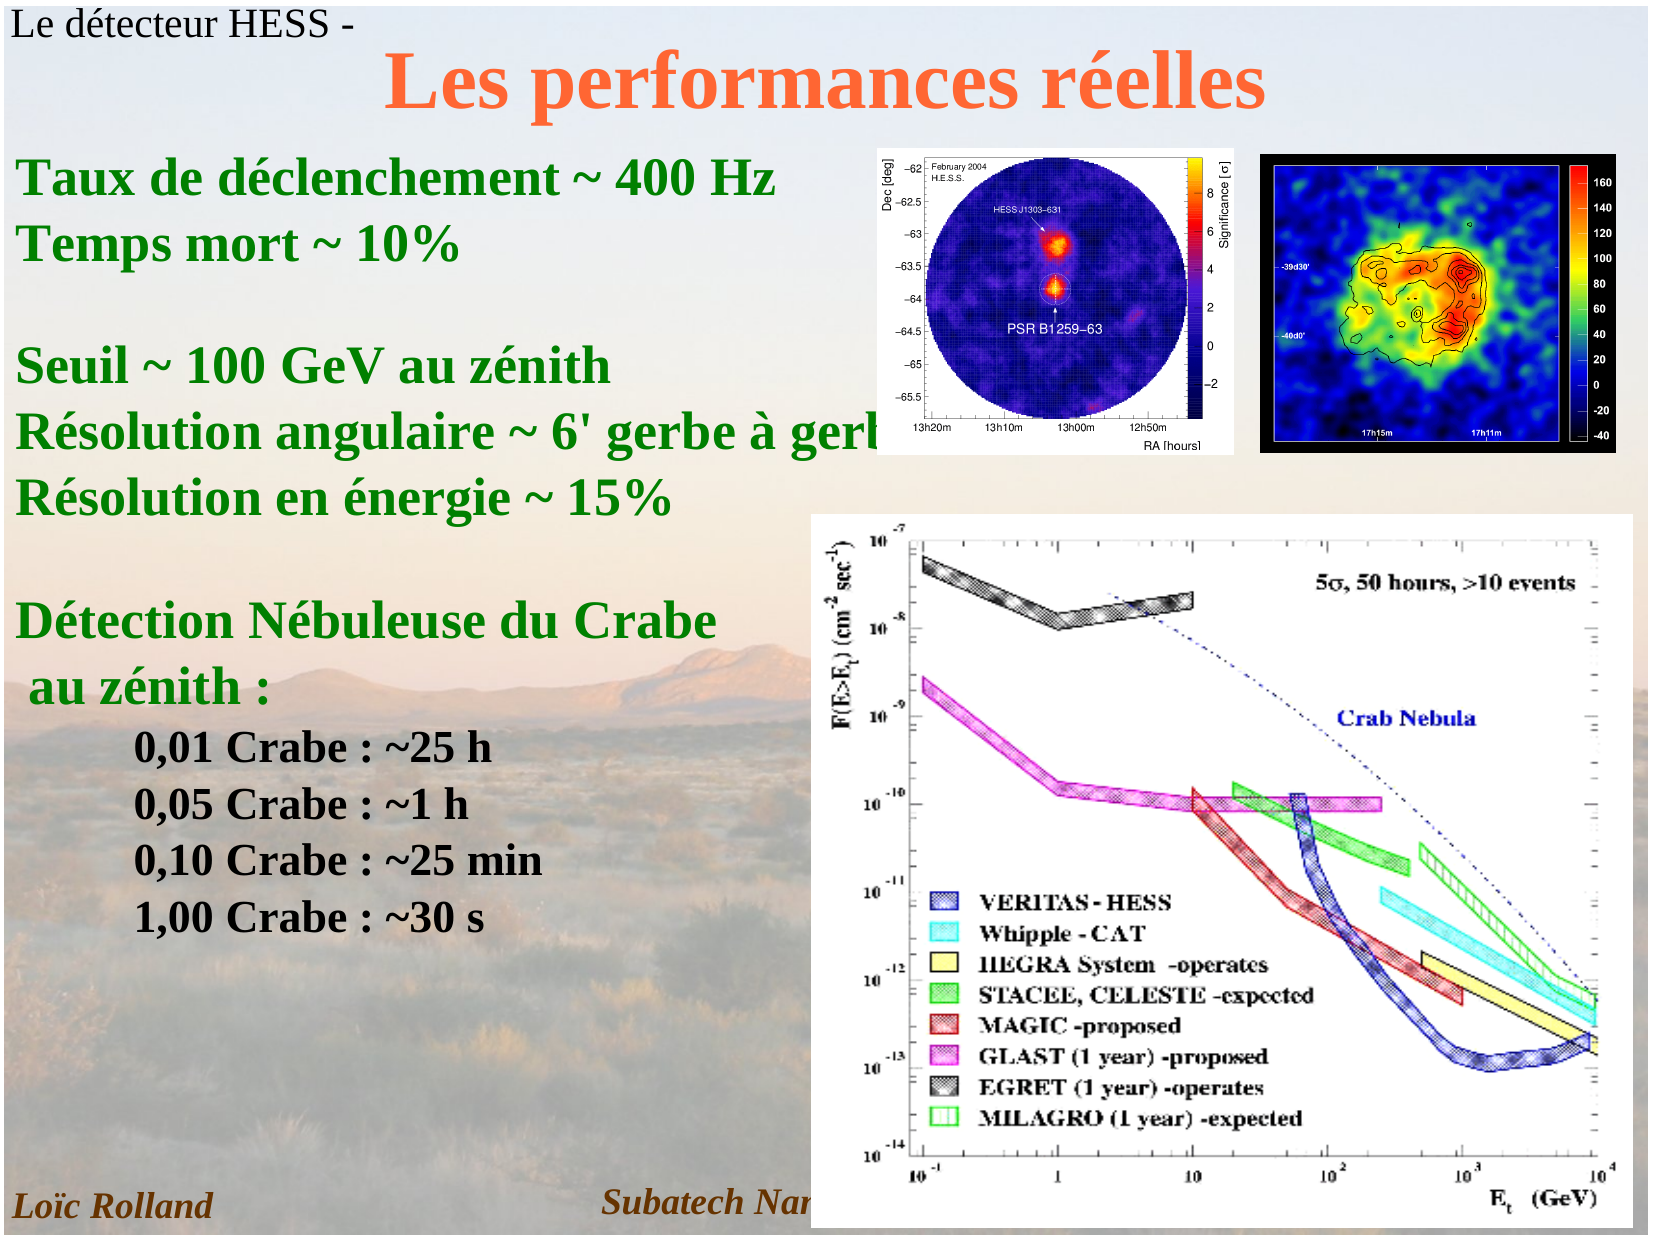

Le détecteur HESS -
# Les performances réelles
Taux de déclenchement ~ 400 Hz
Temps mort ~ 10%
Seuil ~ 100 GeV au zénith
Résolution angulaire ~ 6' gerbe à gerbe
Résolution en énergie ~ 15%
Détection Nébuleuse du Crabe
 au zénith :
0,01 Crabe : ~25 h
0,05 Crabe : ~1 h
0,10 Crabe : ~25 min
1,00 Crabe : ~30 s